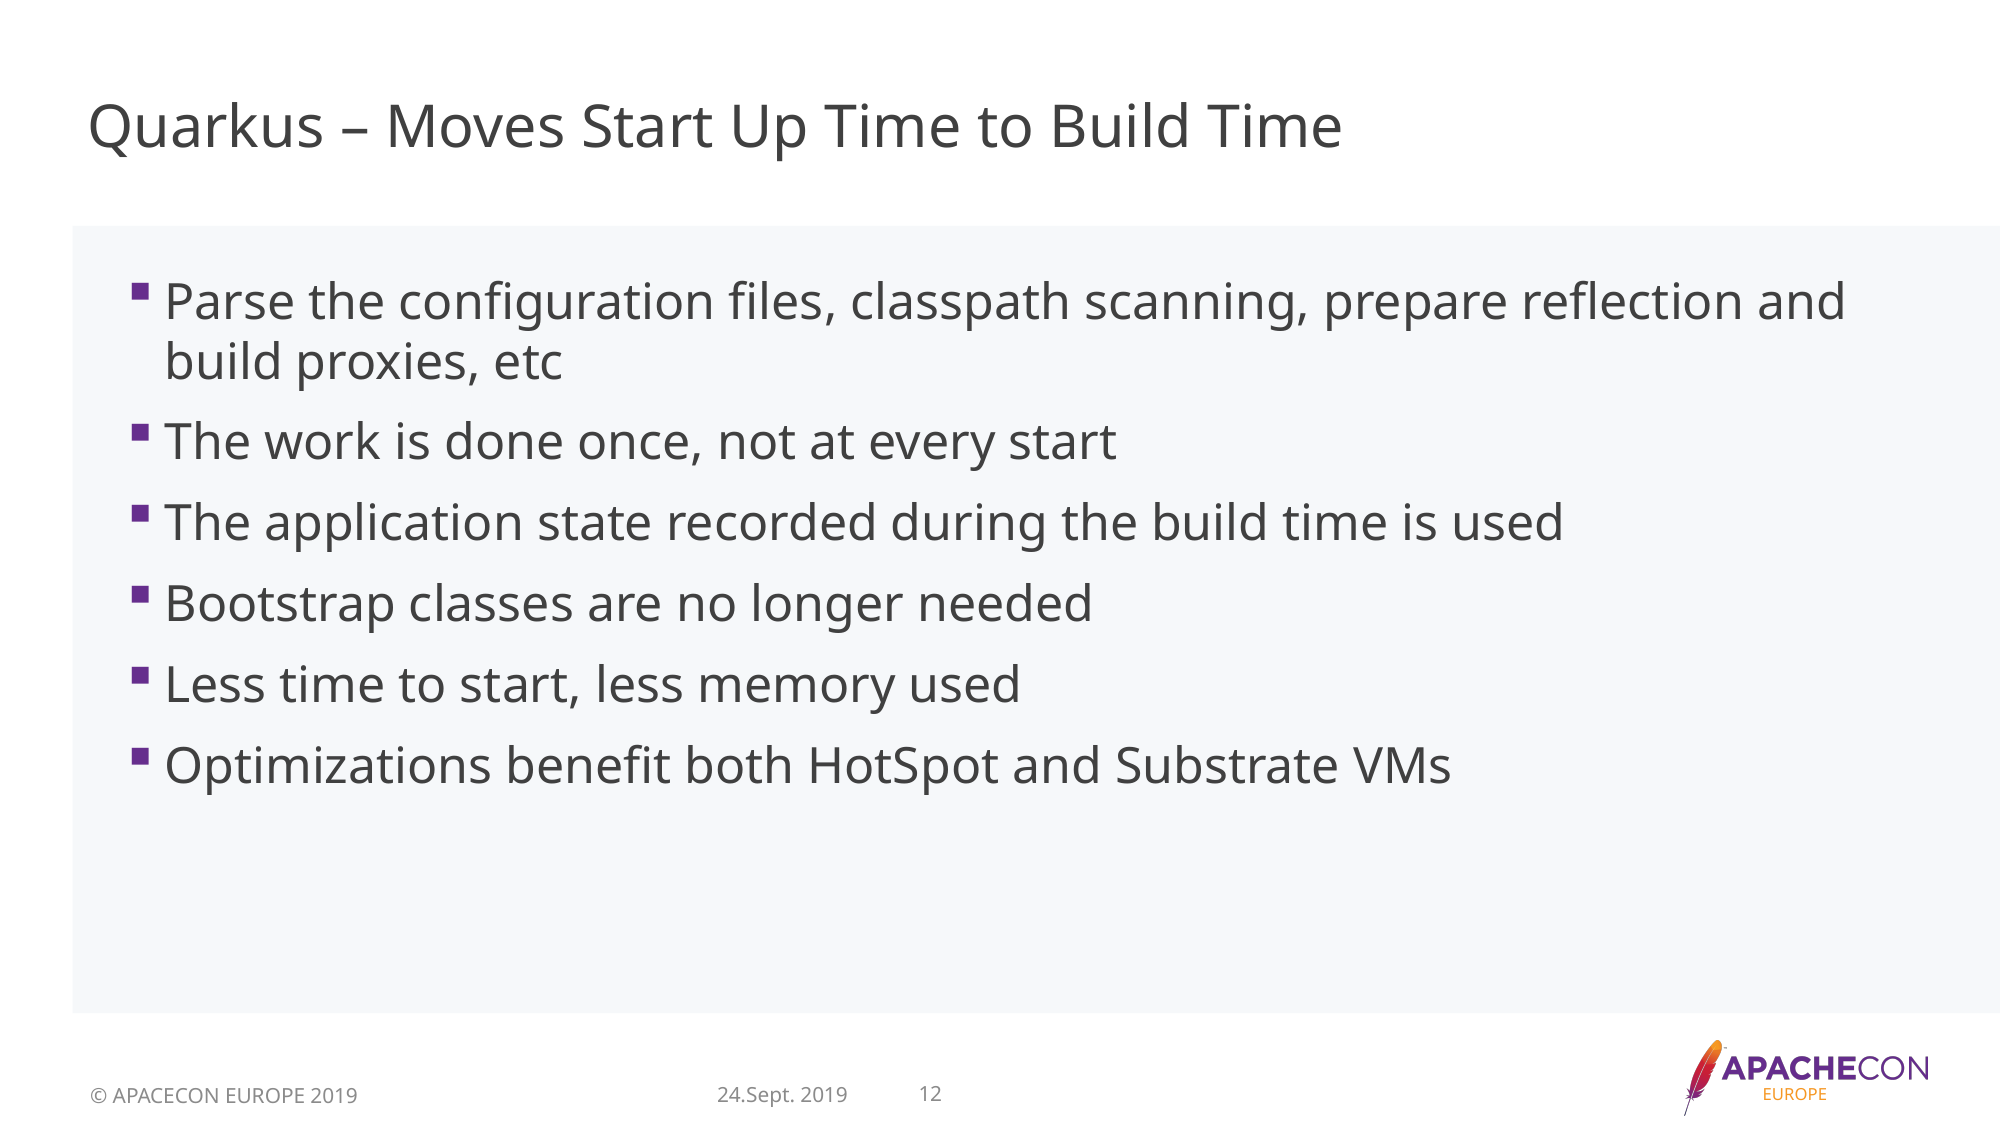

# Quarkus – Moves Start Up Time to Build Time
Parse the configuration files, classpath scanning, prepare reflection and build proxies, etc
The work is done once, not at every start
The application state recorded during the build time is used
Bootstrap classes are no longer needed
Less time to start, less memory used
Optimizations benefit both HotSpot and Substrate VMs
© APACECON EUROPE 2019
24.Sept. 2019